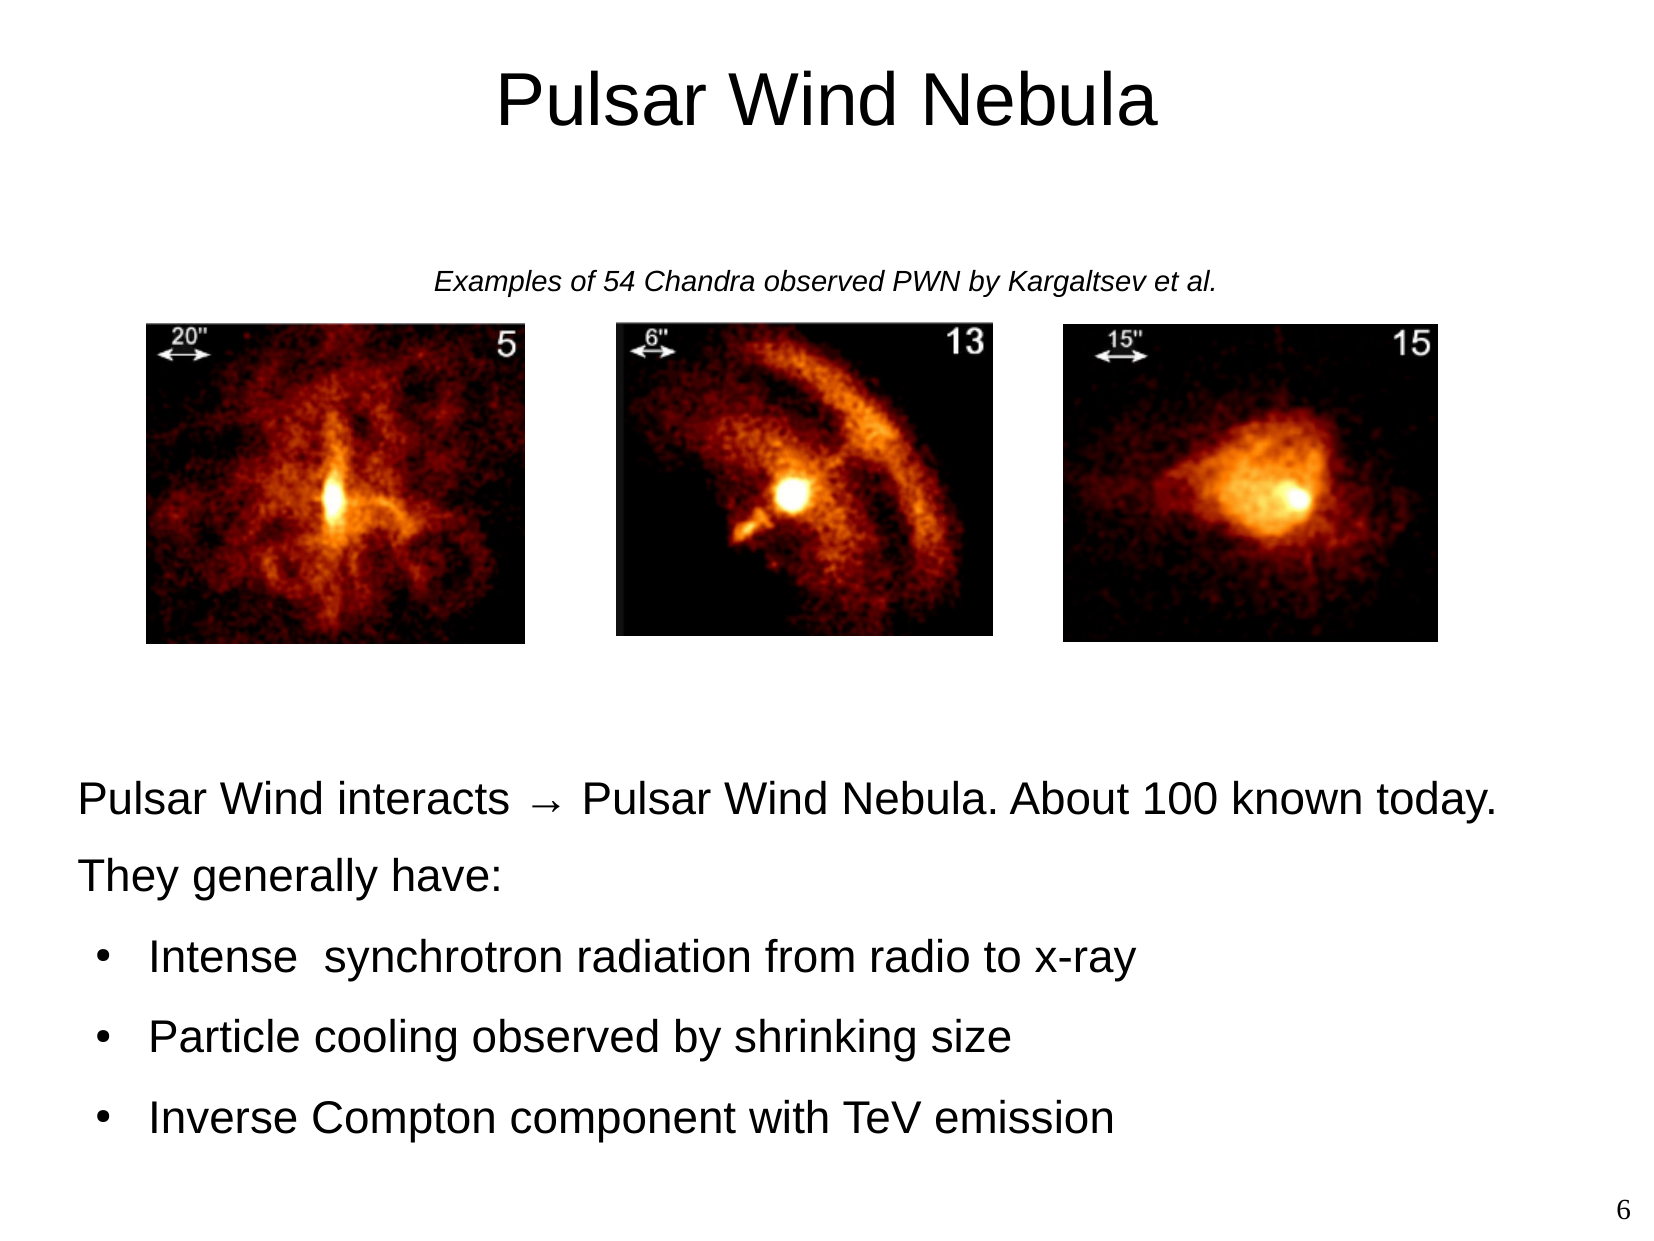

# Pulsar Wind Nebula
Examples of 54 Chandra observed PWN by Kargaltsev et al.
Pulsar Wind interacts → Pulsar Wind Nebula. About 100 known today. They generally have:
Intense synchrotron radiation from radio to x-ray
Particle cooling observed by shrinking size
Inverse Compton component with TeV emission
6